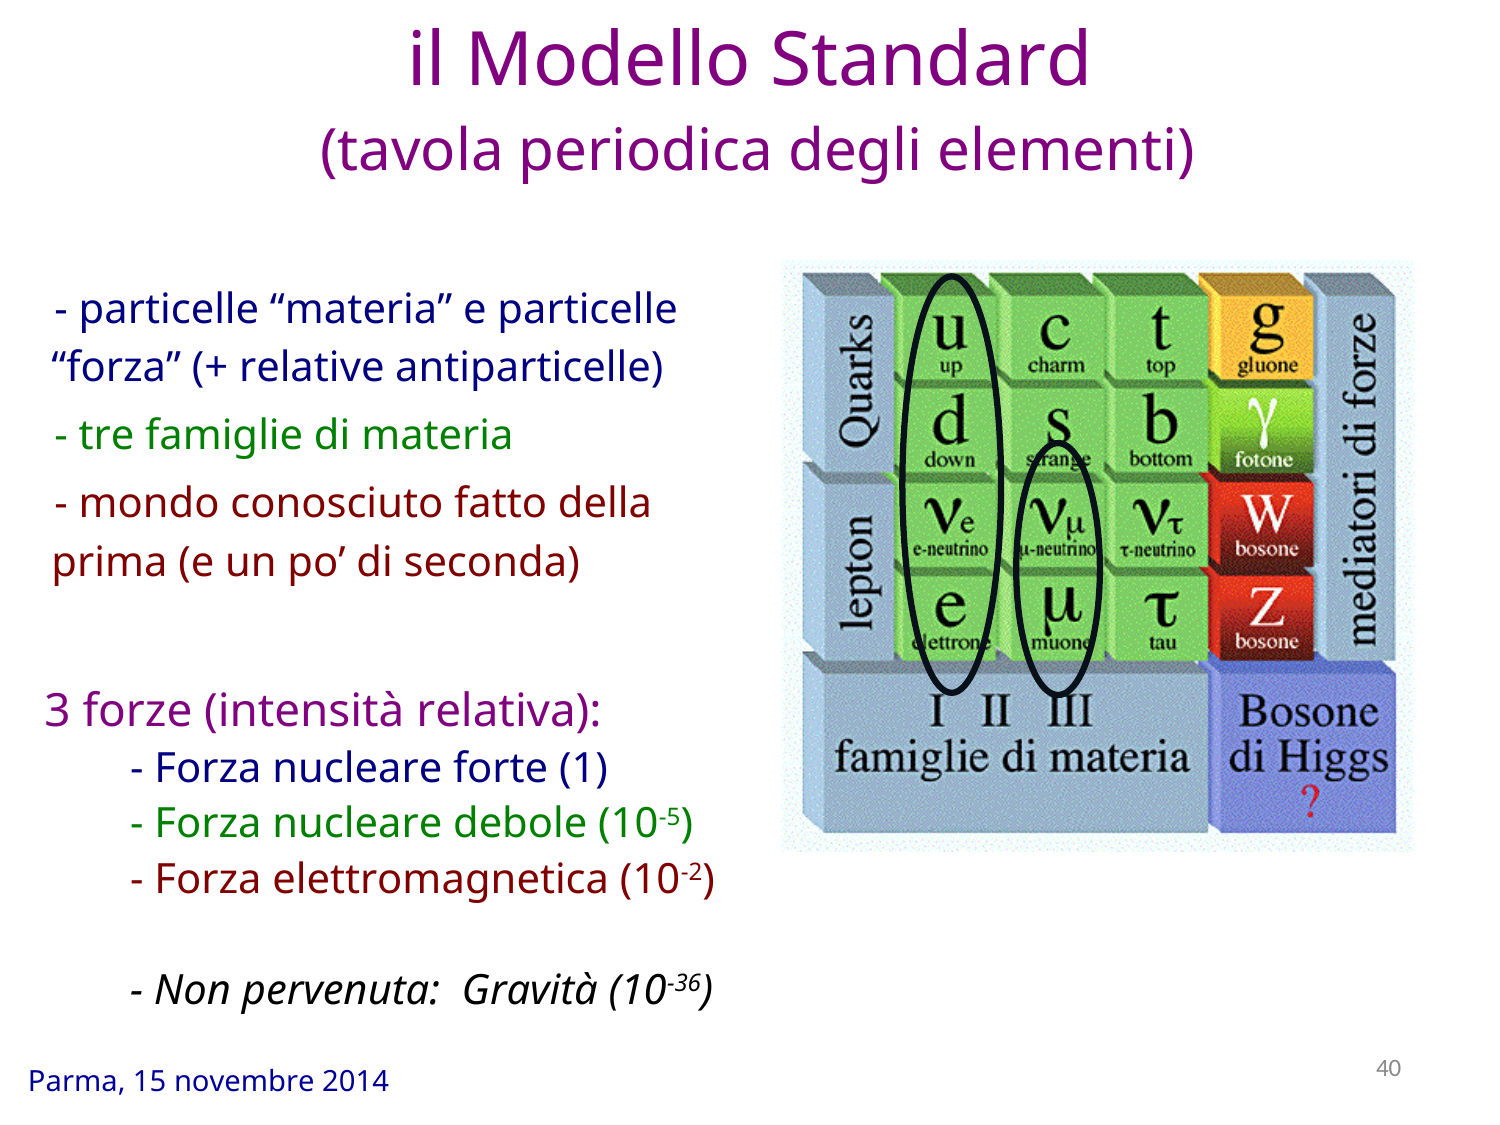

il Modello Standard
 (tavola periodica degli elementi)
- particelle “materia” e particelle “forza” (+ relative antiparticelle)‏
- tre famiglie di materia
- mondo conosciuto fatto della prima (e un po’ di seconda)‏
3 forze (intensità relativa):
 - Forza nucleare forte (1)
 - Forza nucleare debole (10-5)‏
 - Forza elettromagnetica (10-2)‏
 - Non pervenuta: Gravità (10-36)‏
40